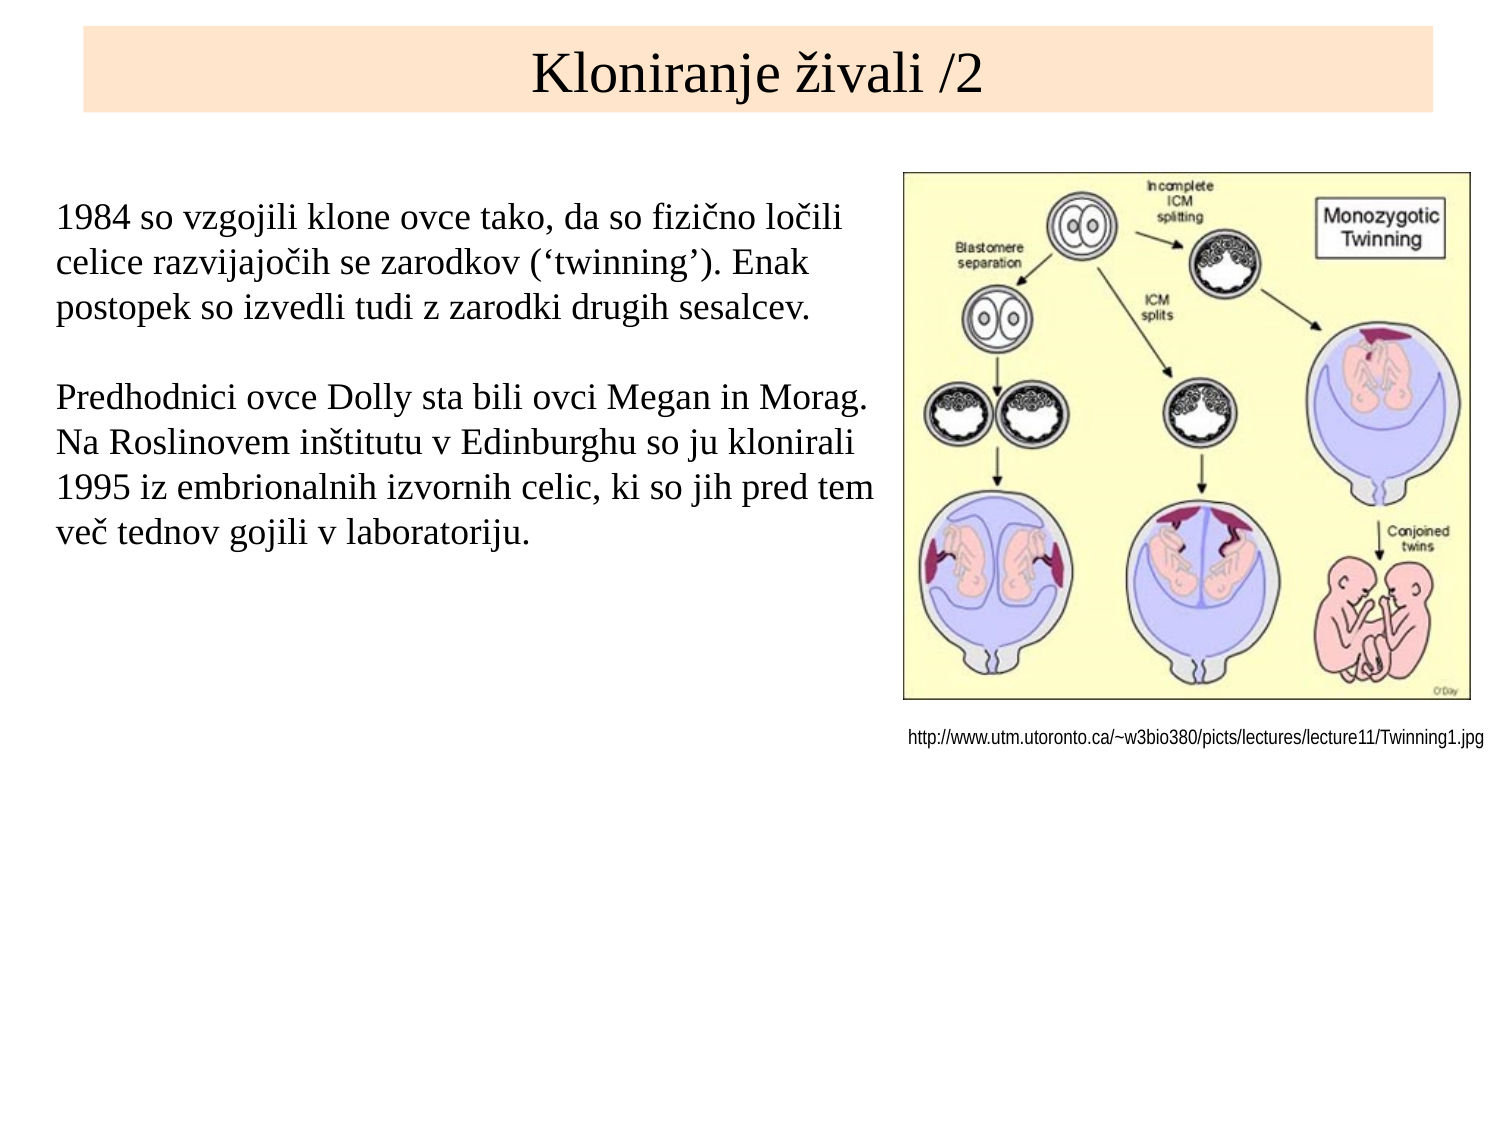

Kloniranje živali /2
1984 so vzgojili klone ovce tako, da so fizično ločili celice razvijajočih se zarodkov (‘twinning’). Enak postopek so izvedli tudi z zarodki drugih sesalcev.
Predhodnici ovce Dolly sta bili ovci Megan in Morag. Na Roslinovem inštitutu v Edinburghu so ju klonirali 1995 iz embrionalnih izvornih celic, ki so jih pred tem več tednov gojili v laboratoriju.
#
http://www.utm.utoronto.ca/~w3bio380/picts/lectures/lecture11/Twinning1.jpg